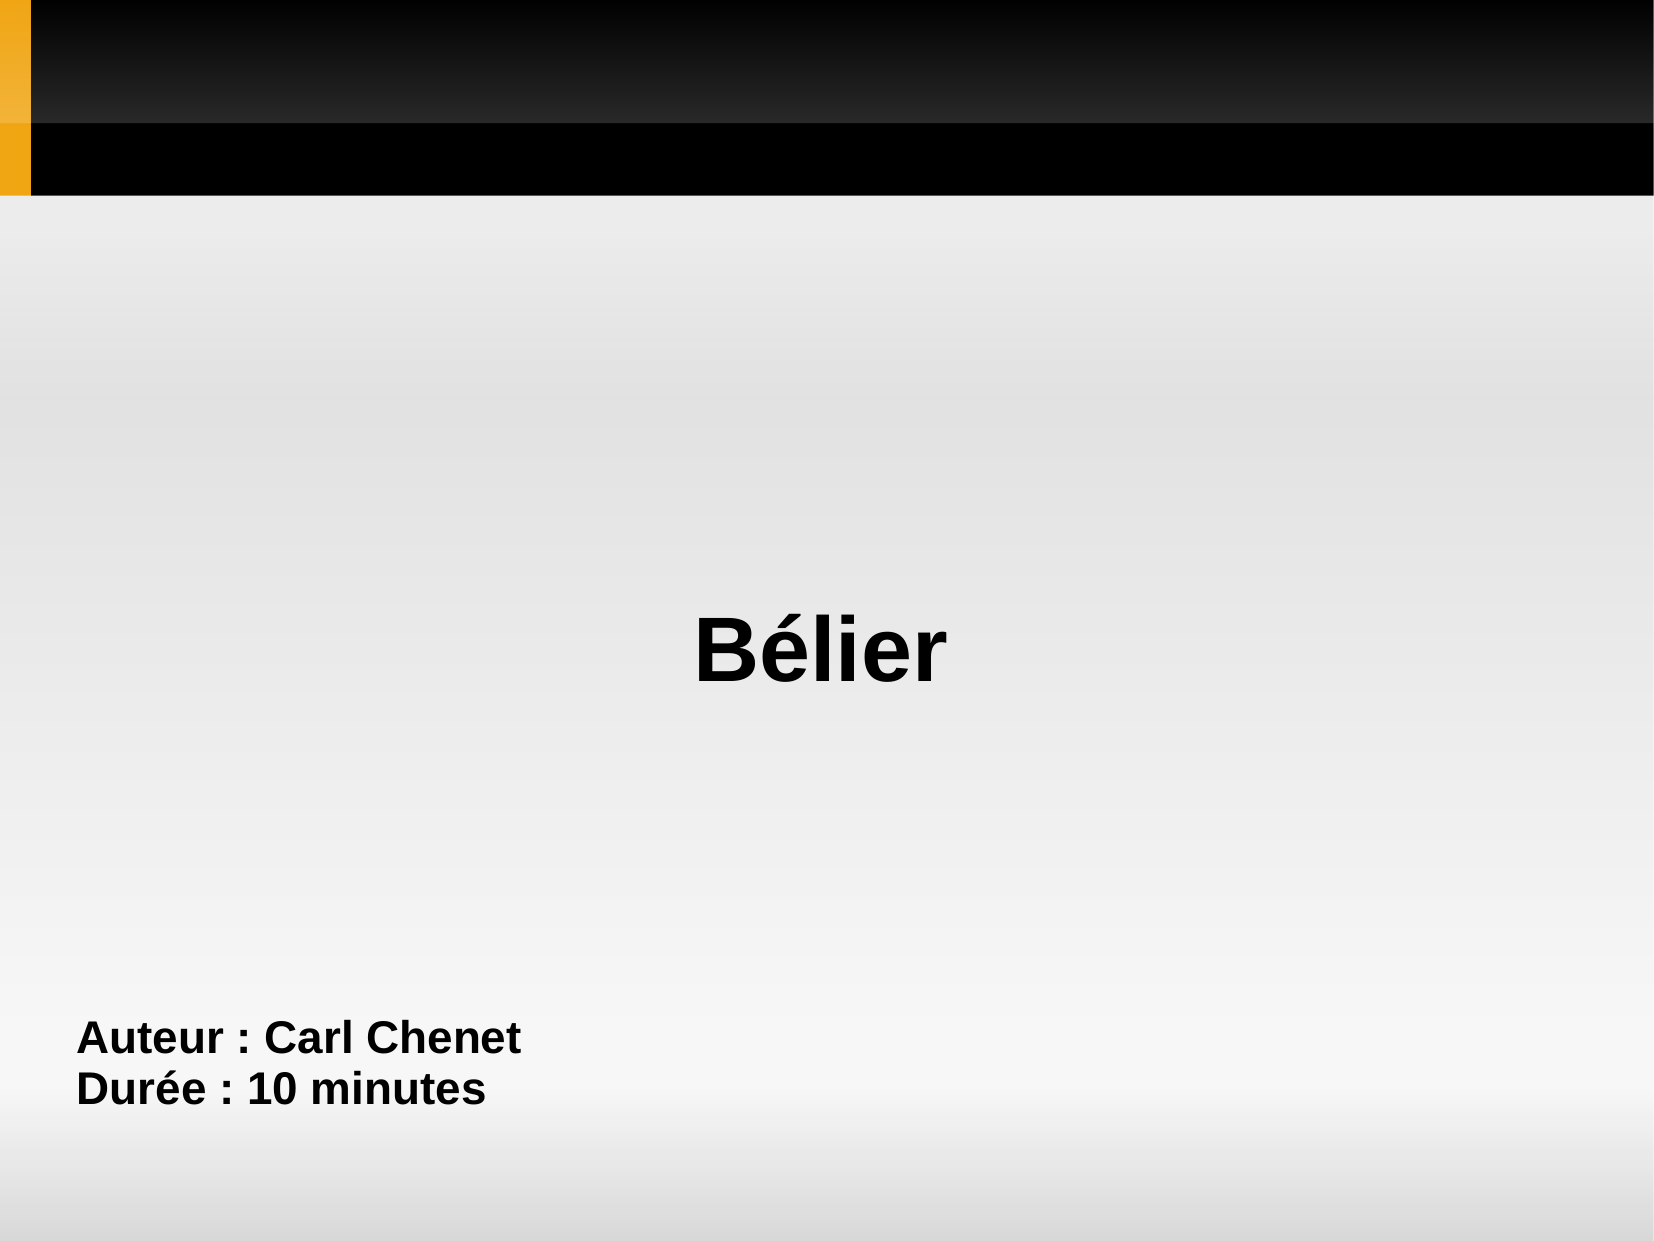

# Bélier
Auteur : Carl Chenet
Durée : 10 minutes